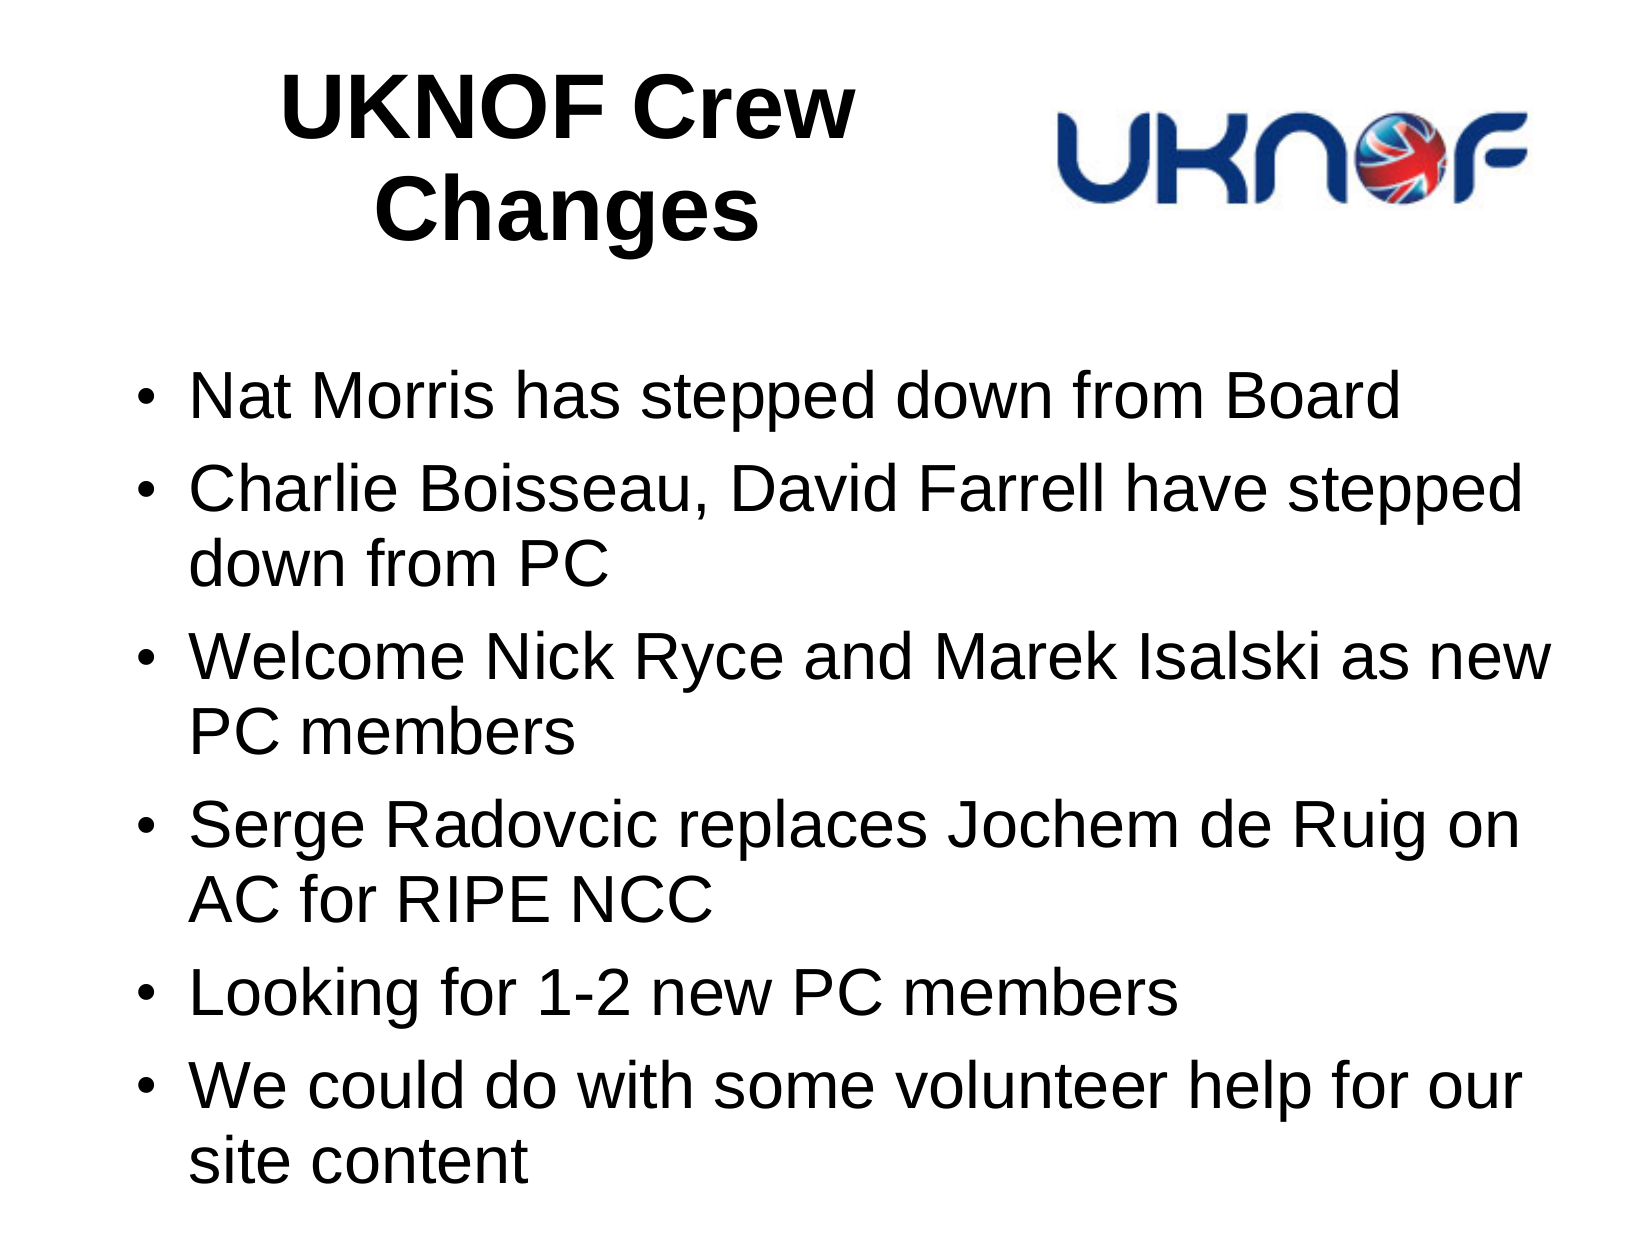

# UKNOF Crew Changes
Nat Morris has stepped down from Board
Charlie Boisseau, David Farrell have stepped down from PC
Welcome Nick Ryce and Marek Isalski as new PC members
Serge Radovcic replaces Jochem de Ruig on AC for RIPE NCC
Looking for 1-2 new PC members
We could do with some volunteer help for our site content